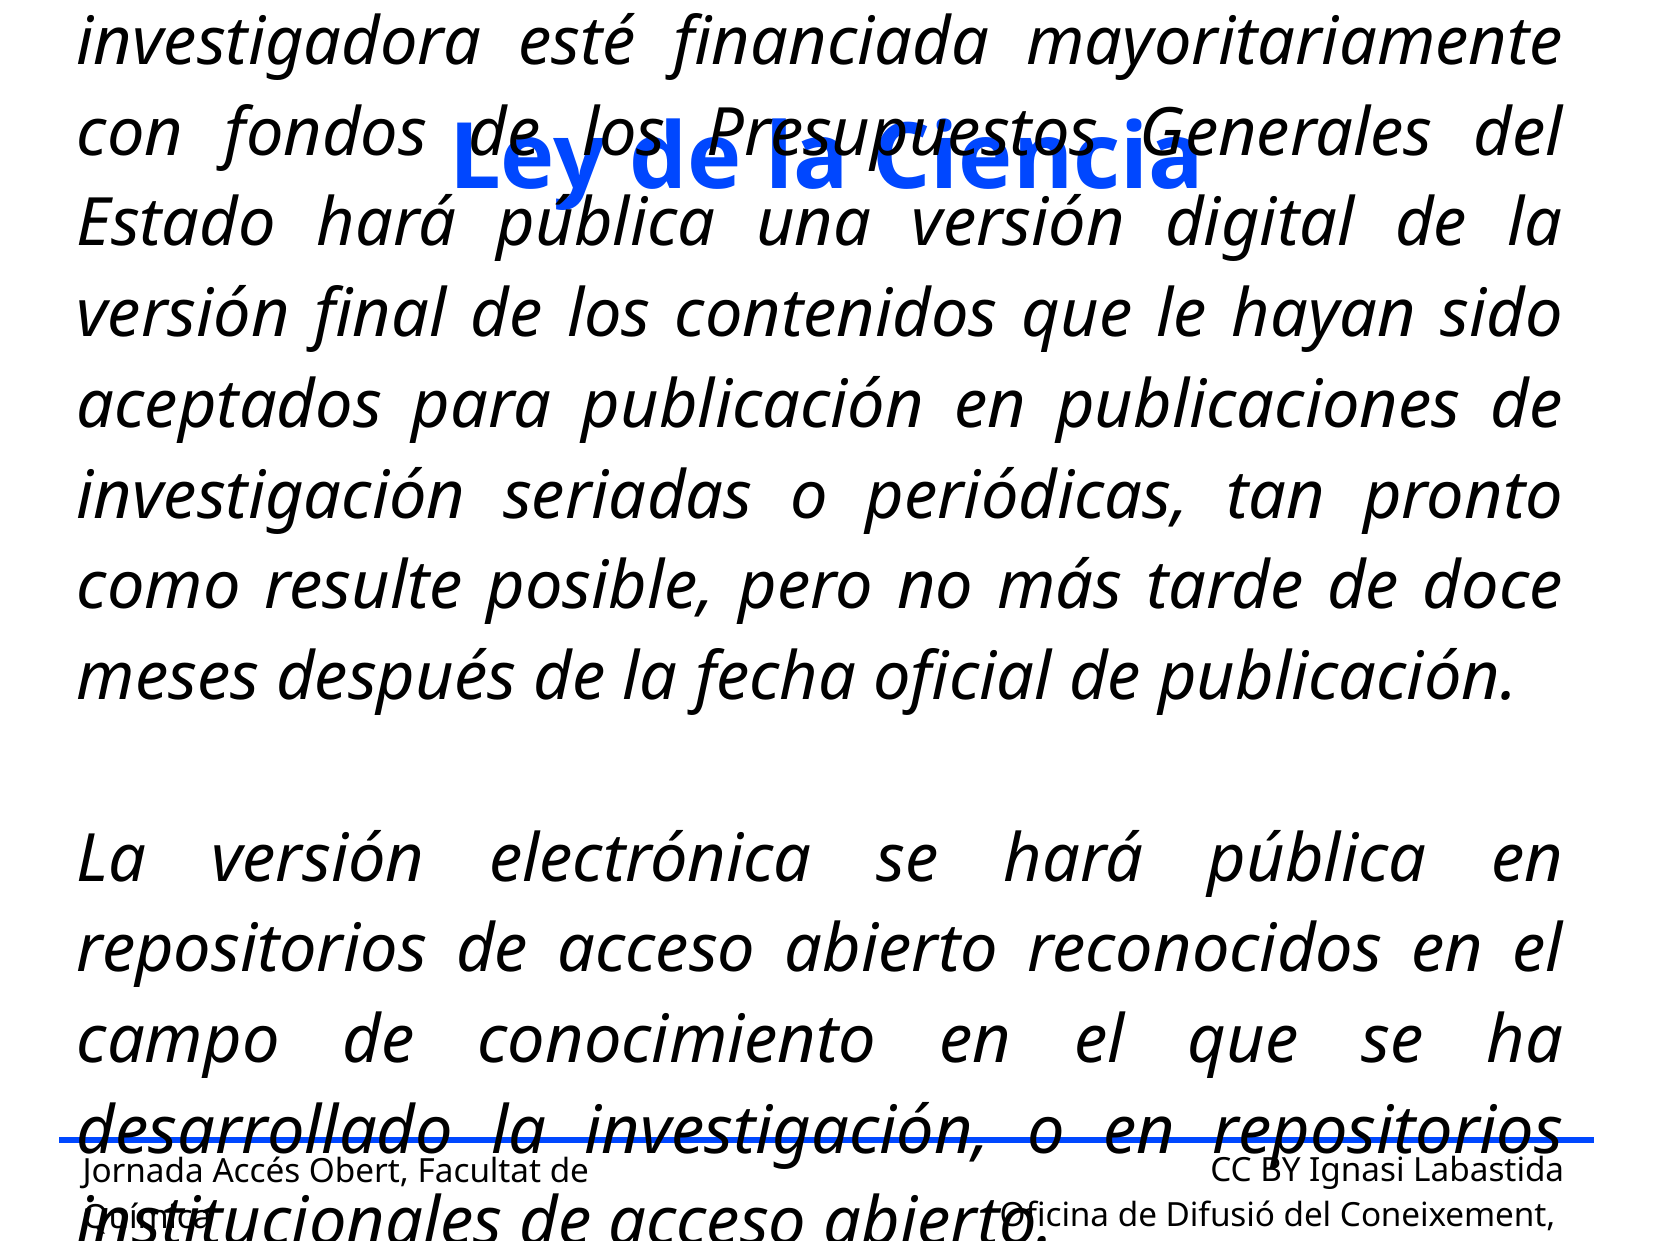

Art 37.
El personal de investigación cuya actividad investigadora esté financiada mayoritariamente con fondos de los Presupuestos Generales del Estado hará pública una versión digital de la versión final de los contenidos que le hayan sido aceptados para publicación en publicaciones de investigación seriadas o periódicas, tan pronto como resulte posible, pero no más tarde de doce meses después de la fecha oficial de publicación.
La versión electrónica se hará pública en repositorios de acceso abierto reconocidos en el campo de conocimiento en el que se ha desarrollado la investigación, o en repositorios institucionales de acceso abierto.
Publicada al BOE el 2 de juny de 2011, entrada en vigor el 2 de desembre de 2011
# Ley de la Ciencia